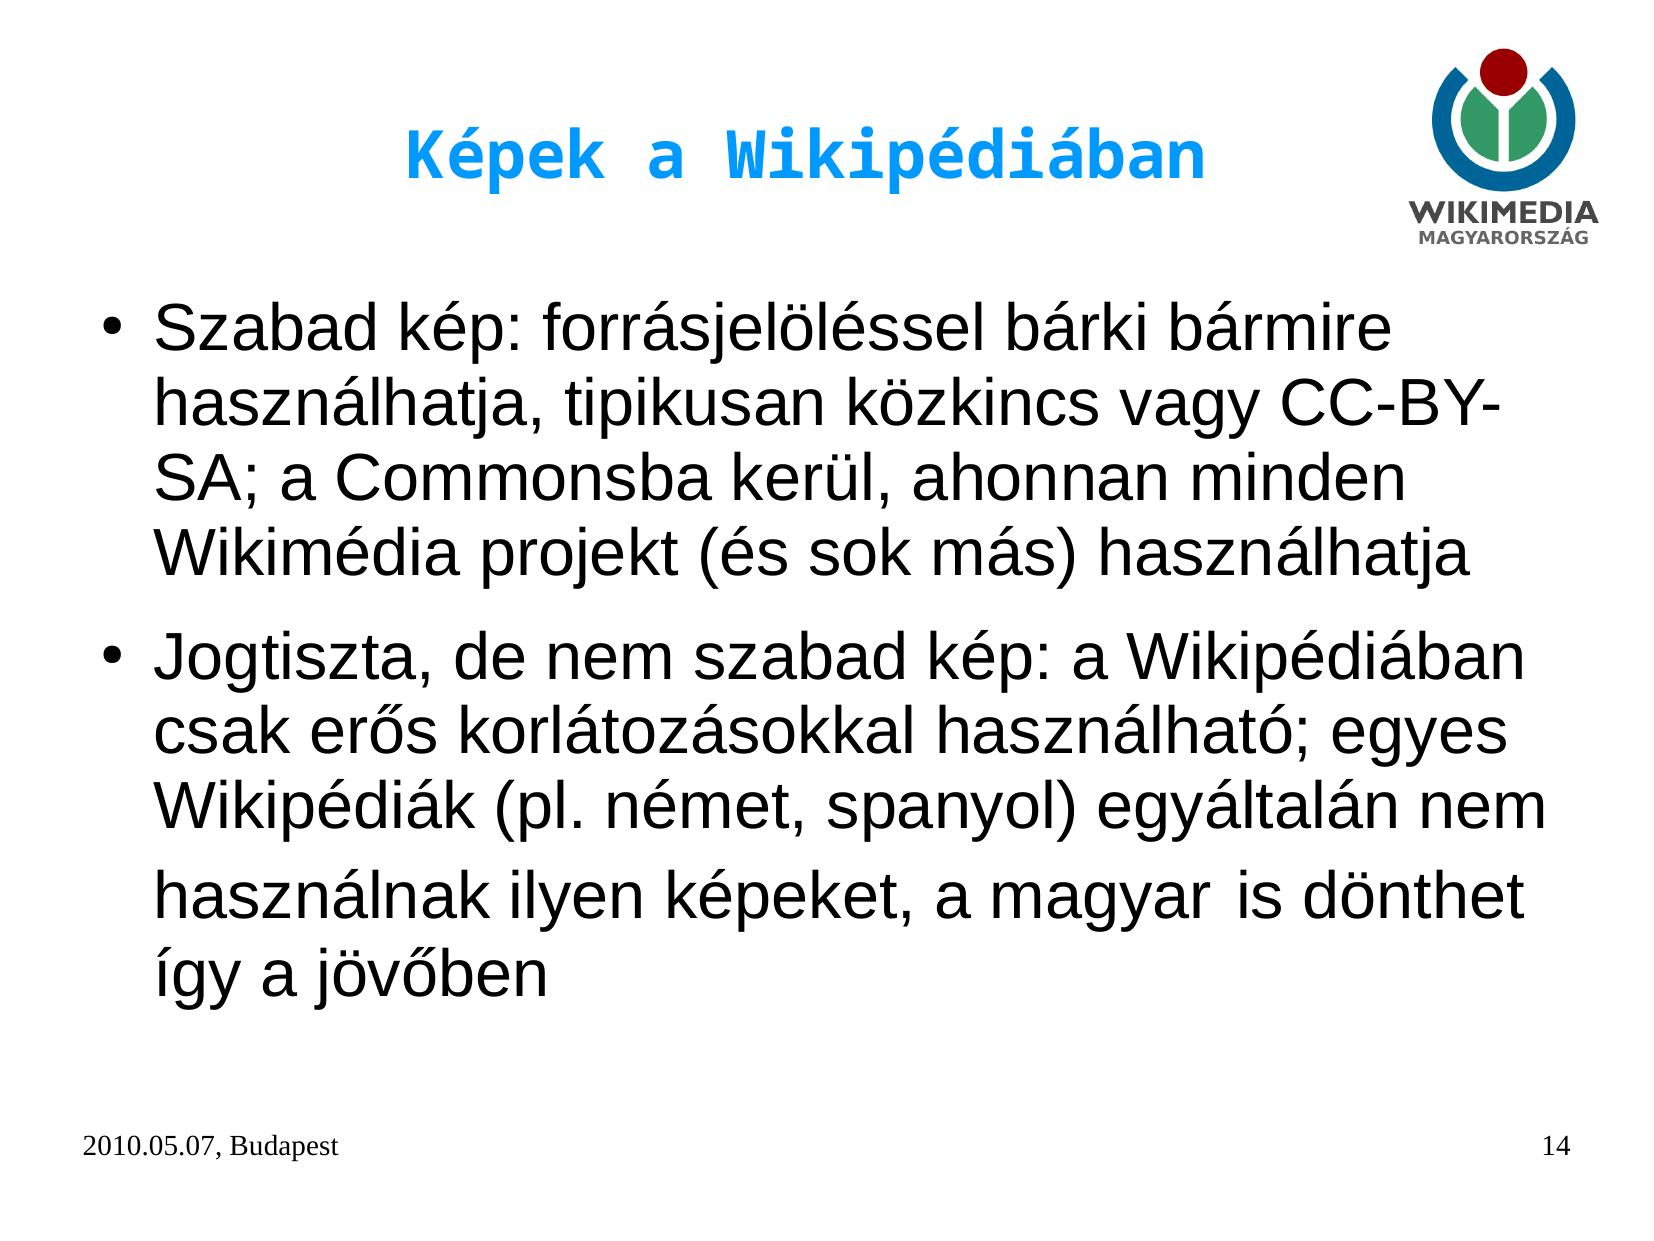

# Képek a Wikipédiában
Szabad kép: forrásjelöléssel bárki bármire használhatja, tipikusan közkincs vagy CC-BY-SA; a Commonsba kerül, ahonnan minden Wikimédia projekt (és sok más) használhatja
Jogtiszta, de nem szabad kép: a Wikipédiában csak erős korlátozásokkal használható; egyes Wikipédiák (pl. német, spanyol) egyáltalán nem használnak ilyen képeket, a magyar is dönthet így a jövőben
2010.05.07, Budapest
14